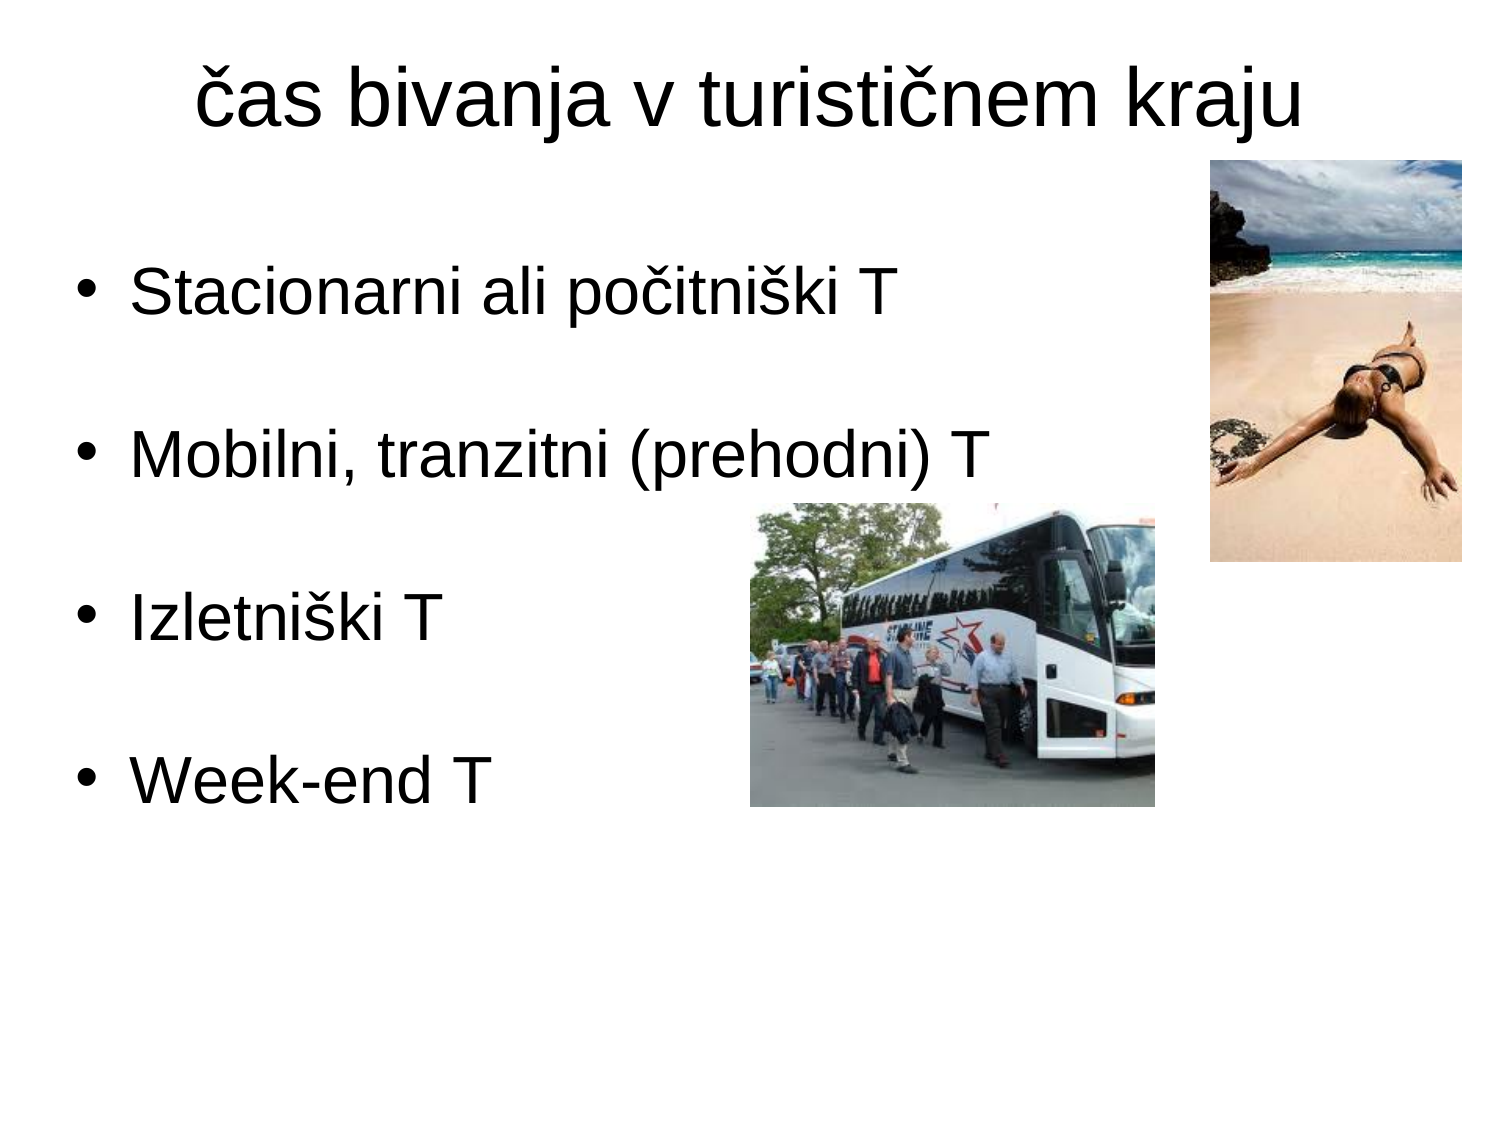

# čas bivanja v turističnem kraju
Stacionarni ali počitniški T
Mobilni, tranzitni (prehodni) T
Izletniški T
Week-end T